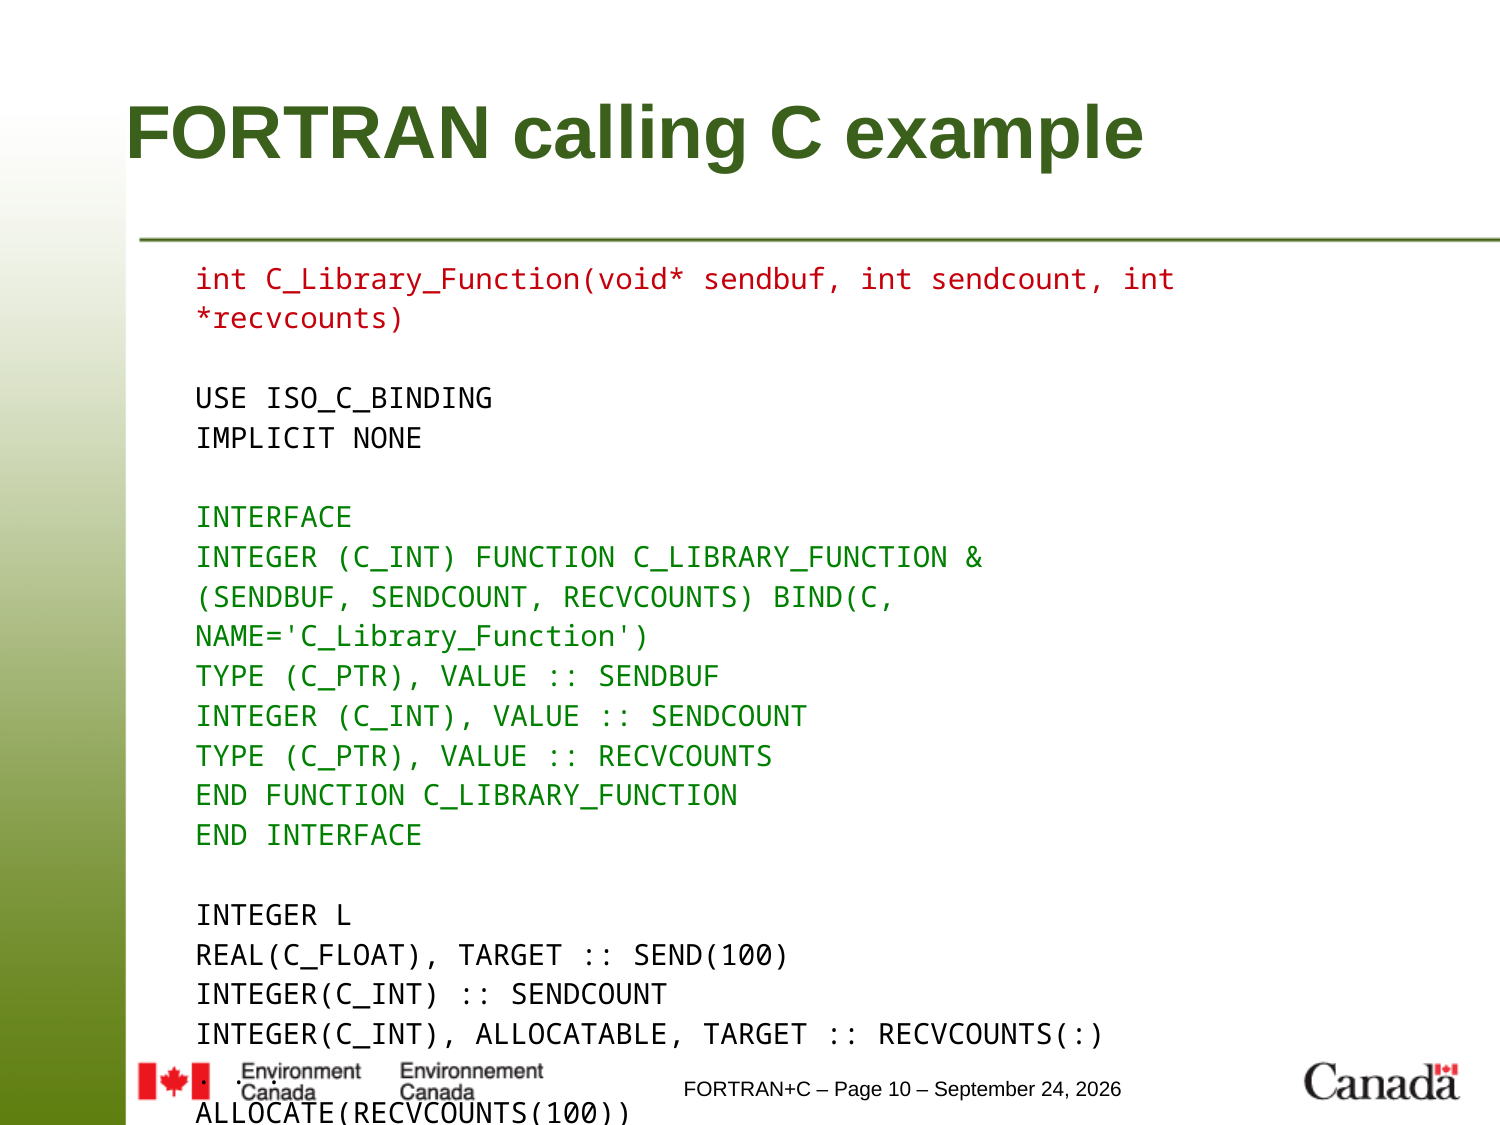

# FORTRAN calling C example
int C_Library_Function(void* sendbuf, int sendcount, int *recvcounts)
USE ISO_C_BINDING
IMPLICIT NONE
INTERFACE
INTEGER (C_INT) FUNCTION C_LIBRARY_FUNCTION &
(SENDBUF, SENDCOUNT, RECVCOUNTS) BIND(C, NAME='C_Library_Function')
TYPE (C_PTR), VALUE :: SENDBUF
INTEGER (C_INT), VALUE :: SENDCOUNT
TYPE (C_PTR), VALUE :: RECVCOUNTS
END FUNCTION C_LIBRARY_FUNCTION
END INTERFACE
INTEGER L
REAL(C_FLOAT), TARGET :: SEND(100)
INTEGER(C_INT) :: SENDCOUNT
INTEGER(C_INT), ALLOCATABLE, TARGET :: RECVCOUNTS(:)
. . .
ALLOCATE(RECVCOUNTS(100))
. . .
L = C_LIBRARY_FUNCTION(C_LOC(SEND), SENDCOUNT,C_LOC(RECVCOUNTS))
. . .